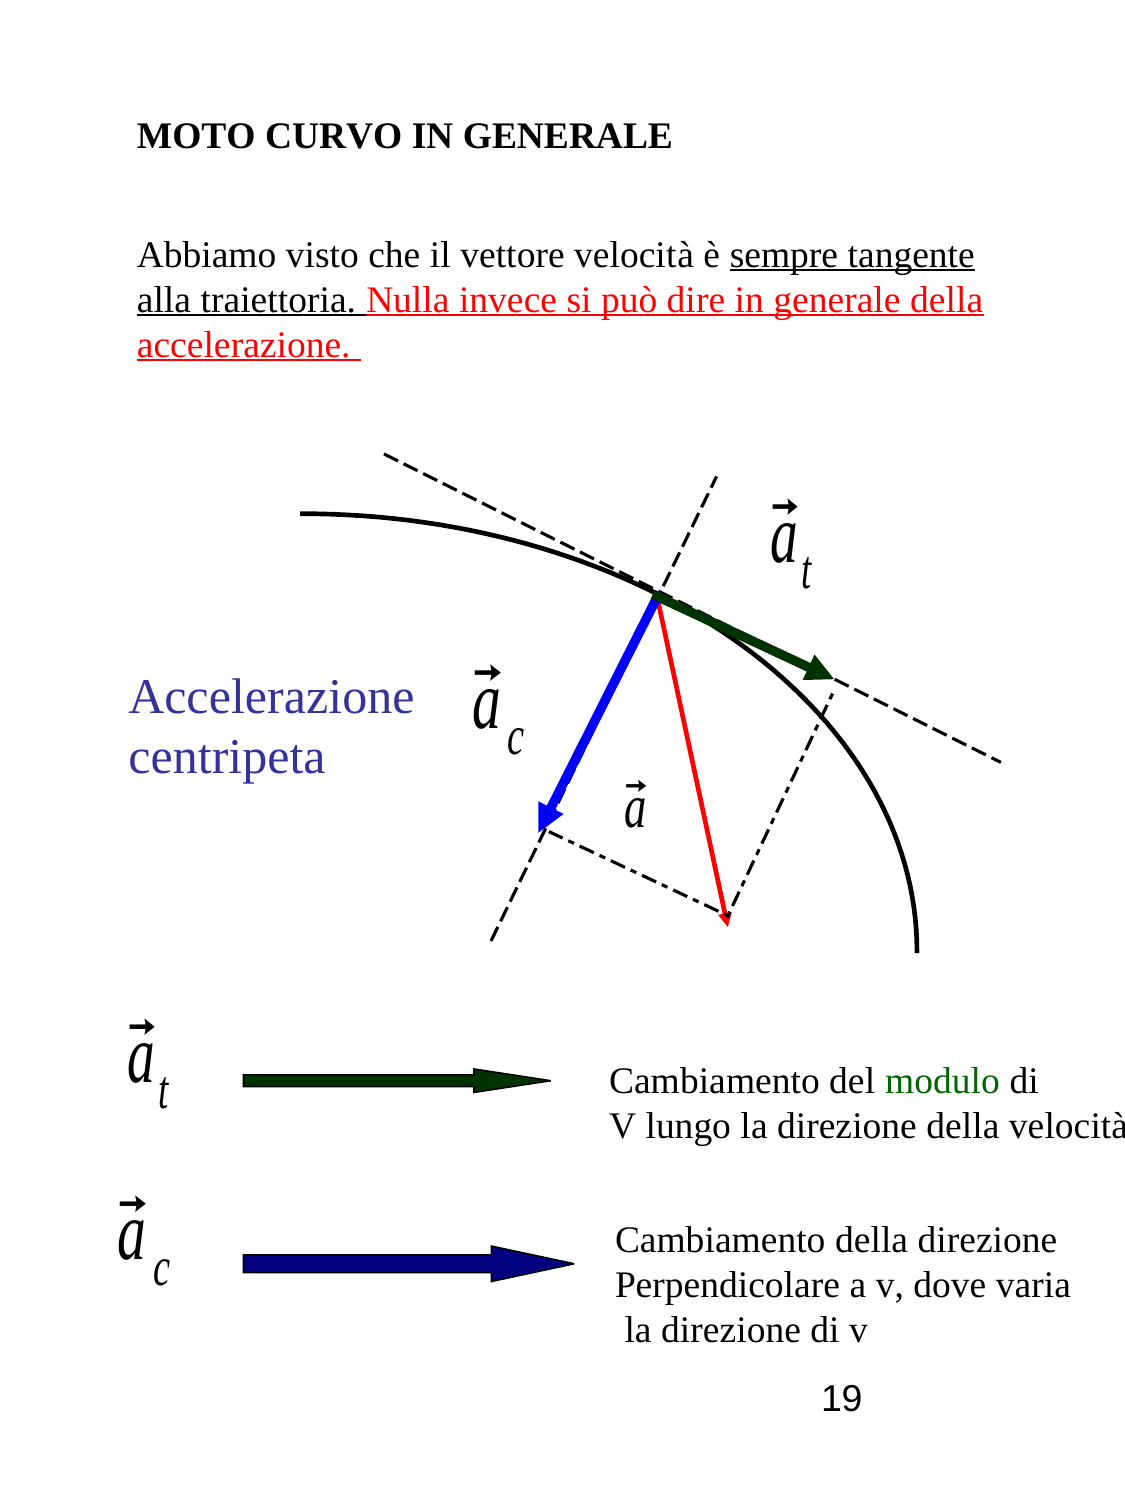

MOTO CURVO IN GENERALE
Abbiamo visto che il vettore velocità è sempre tangente
alla traiettoria. Nulla invece si può dire in generale della
accelerazione.
Accelerazione
centripeta
Cambiamento del modulo di
V lungo la direzione della velocità
Cambiamento della direzione
Perpendicolare a v, dove varia
 la direzione di v
P1 Principi della Dinamica
19